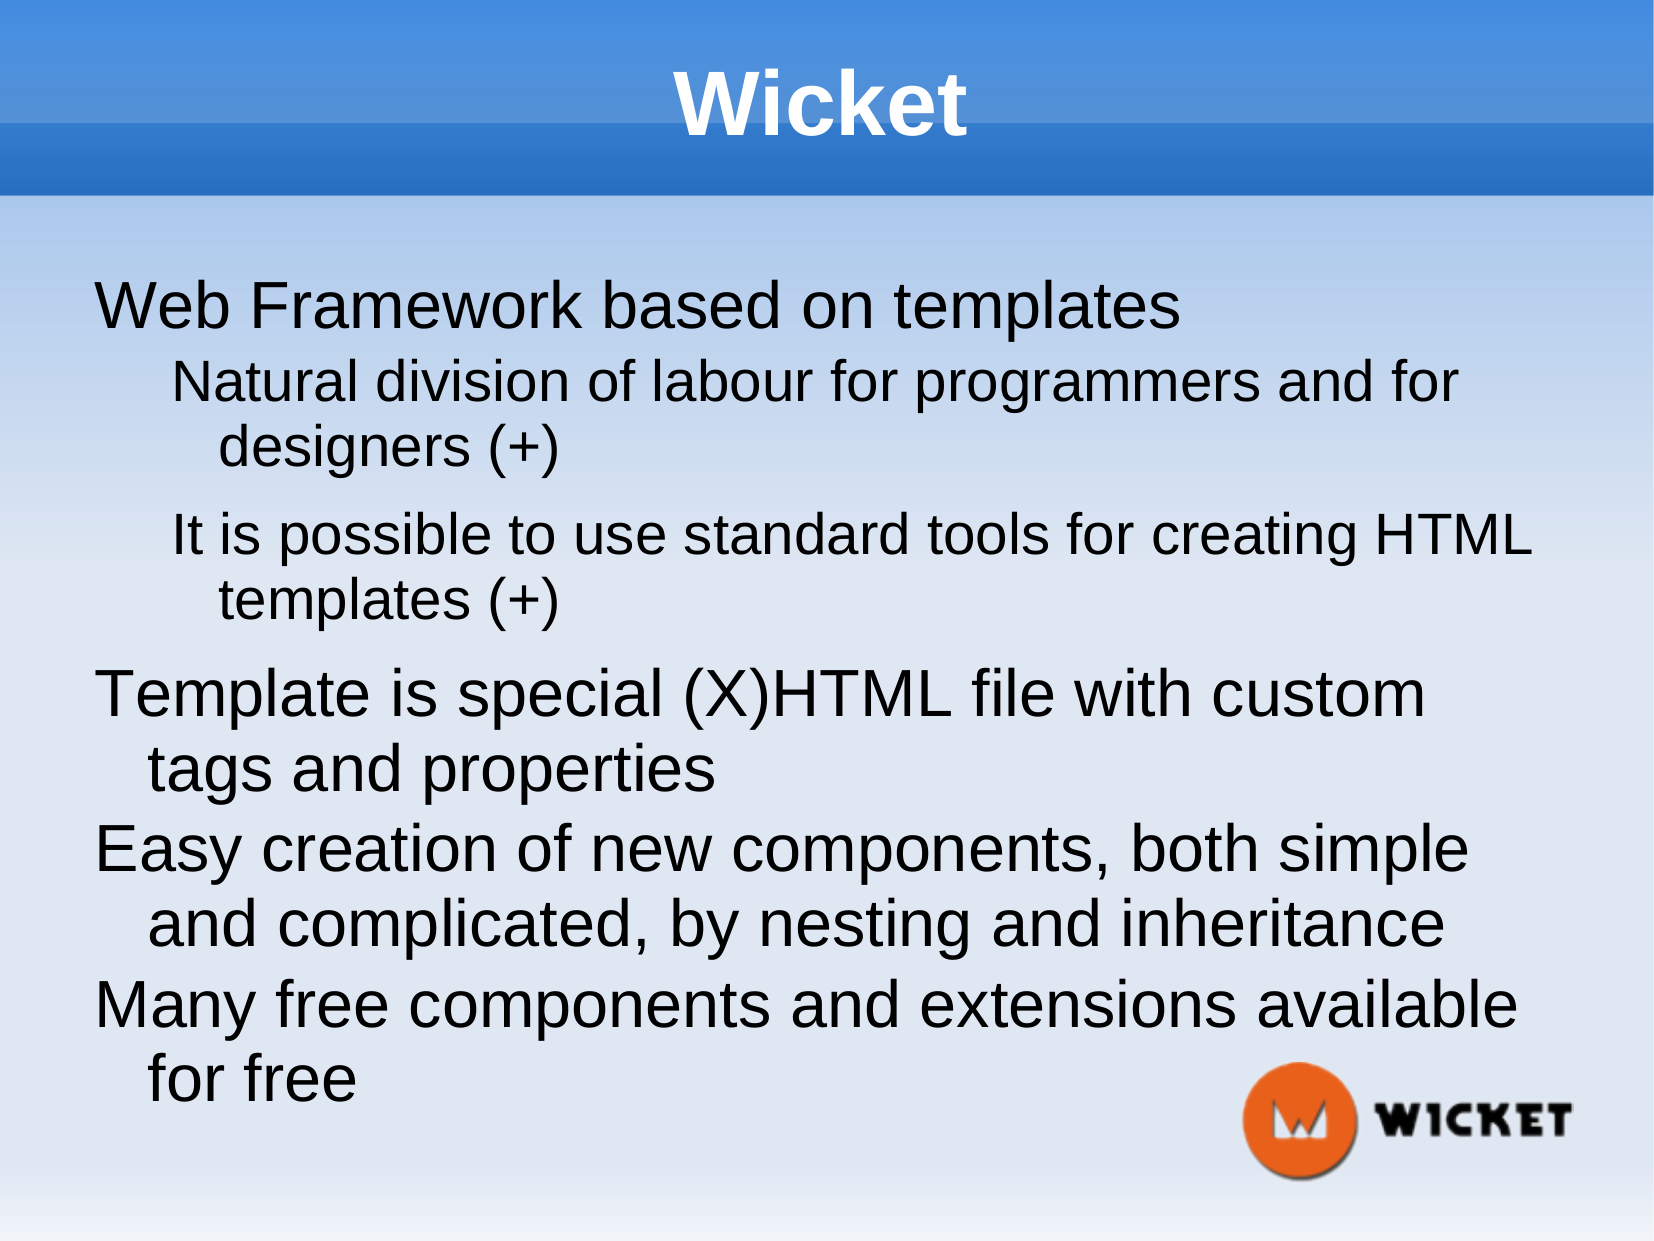

# Wicket
Web Framework based on templates
Natural division of labour for programmers and for designers (+)
It is possible to use standard tools for creating HTML templates (+)
Template is special (X)HTML file with custom tags and properties
Easy creation of new components, both simple and complicated, by nesting and inheritance
Many free components and extensions available for free